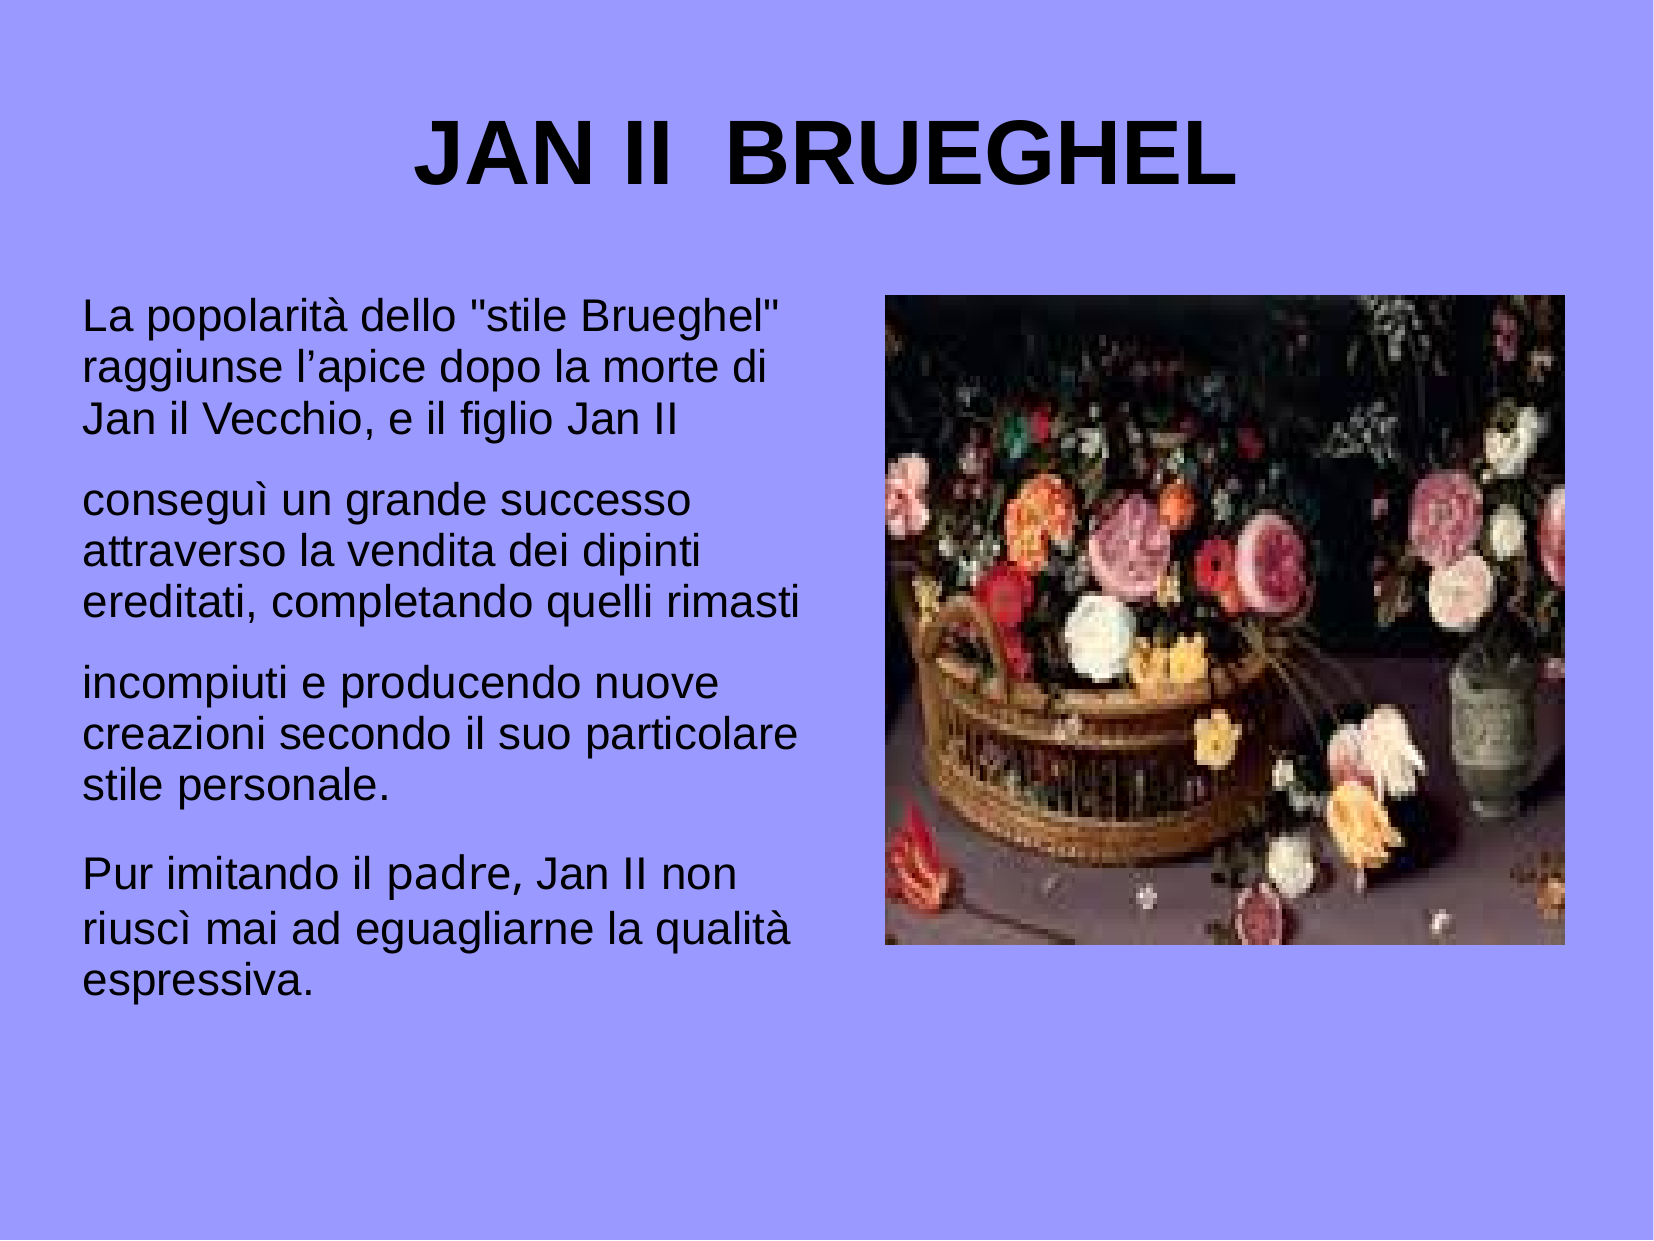

# JAN II BRUEGHEL
La popolarità dello "stile Brueghel" raggiunse l’apice dopo la morte di Jan il Vecchio, e il figlio Jan II
conseguì un grande successo attraverso la vendita dei dipinti ereditati, completando quelli rimasti
incompiuti e producendo nuove creazioni secondo il suo particolare stile personale.
Pur imitando il padre, Jan II non riuscì mai ad eguagliarne la qualità espressiva.